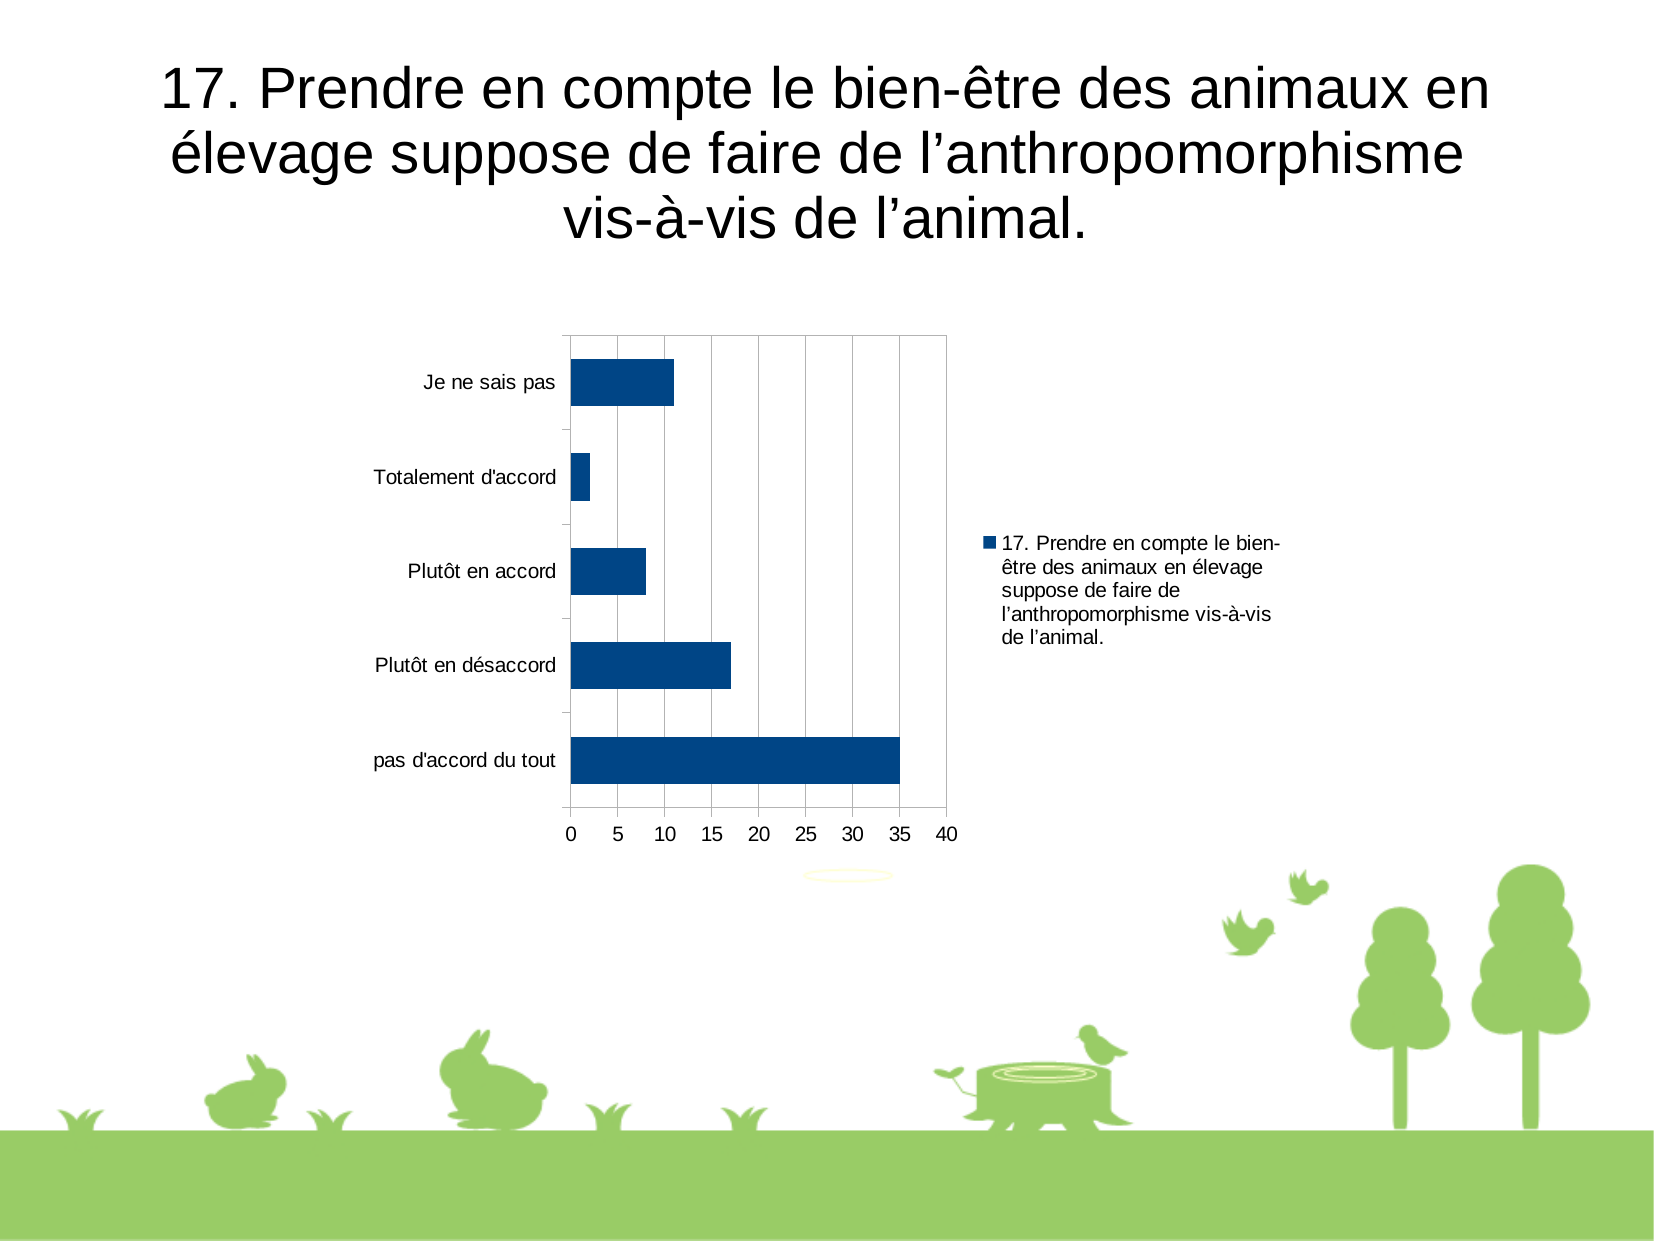

# 17. Prendre en compte le bien-être des animaux en élevage suppose de faire de l’anthropomorphisme vis-à-vis de l’animal.
### Chart
| Category | 17. Prendre en compte le bien-être des animaux en élevage suppose de faire de l’anthropomorphisme vis-à-vis de l’animal. |
|---|---|
| pas d'accord du tout | 35.0 |
| Plutôt en désaccord | 17.0 |
| Plutôt en accord | 8.0 |
| Totalement d'accord | 2.0 |
| Je ne sais pas | 11.0 |